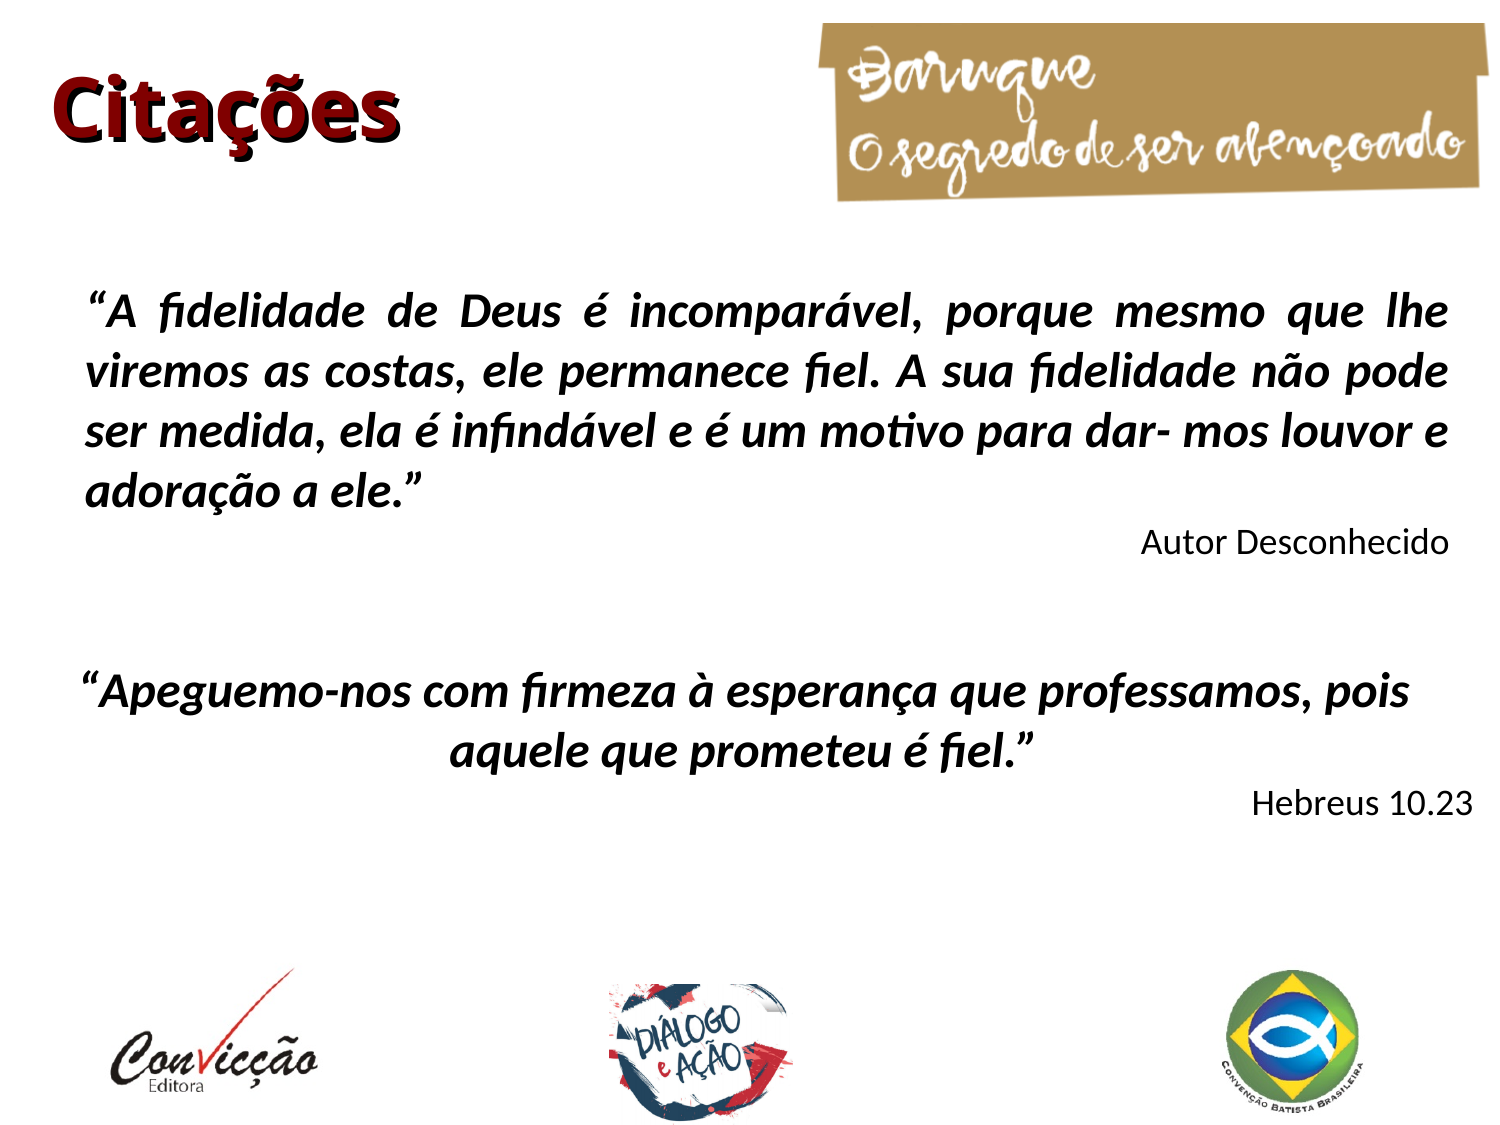

Citações
“A fidelidade de Deus é incomparável, porque mesmo que lhe viremos as costas, ele permanece fiel. A sua fidelidade não pode ser medida, ela é infindável e é um motivo para dar- mos louvor e adoração a ele.”
Autor Desconhecido
“Apeguemo-nos com firmeza à esperança que professamos, pois aquele que prometeu é fiel.”
Hebreus 10.23